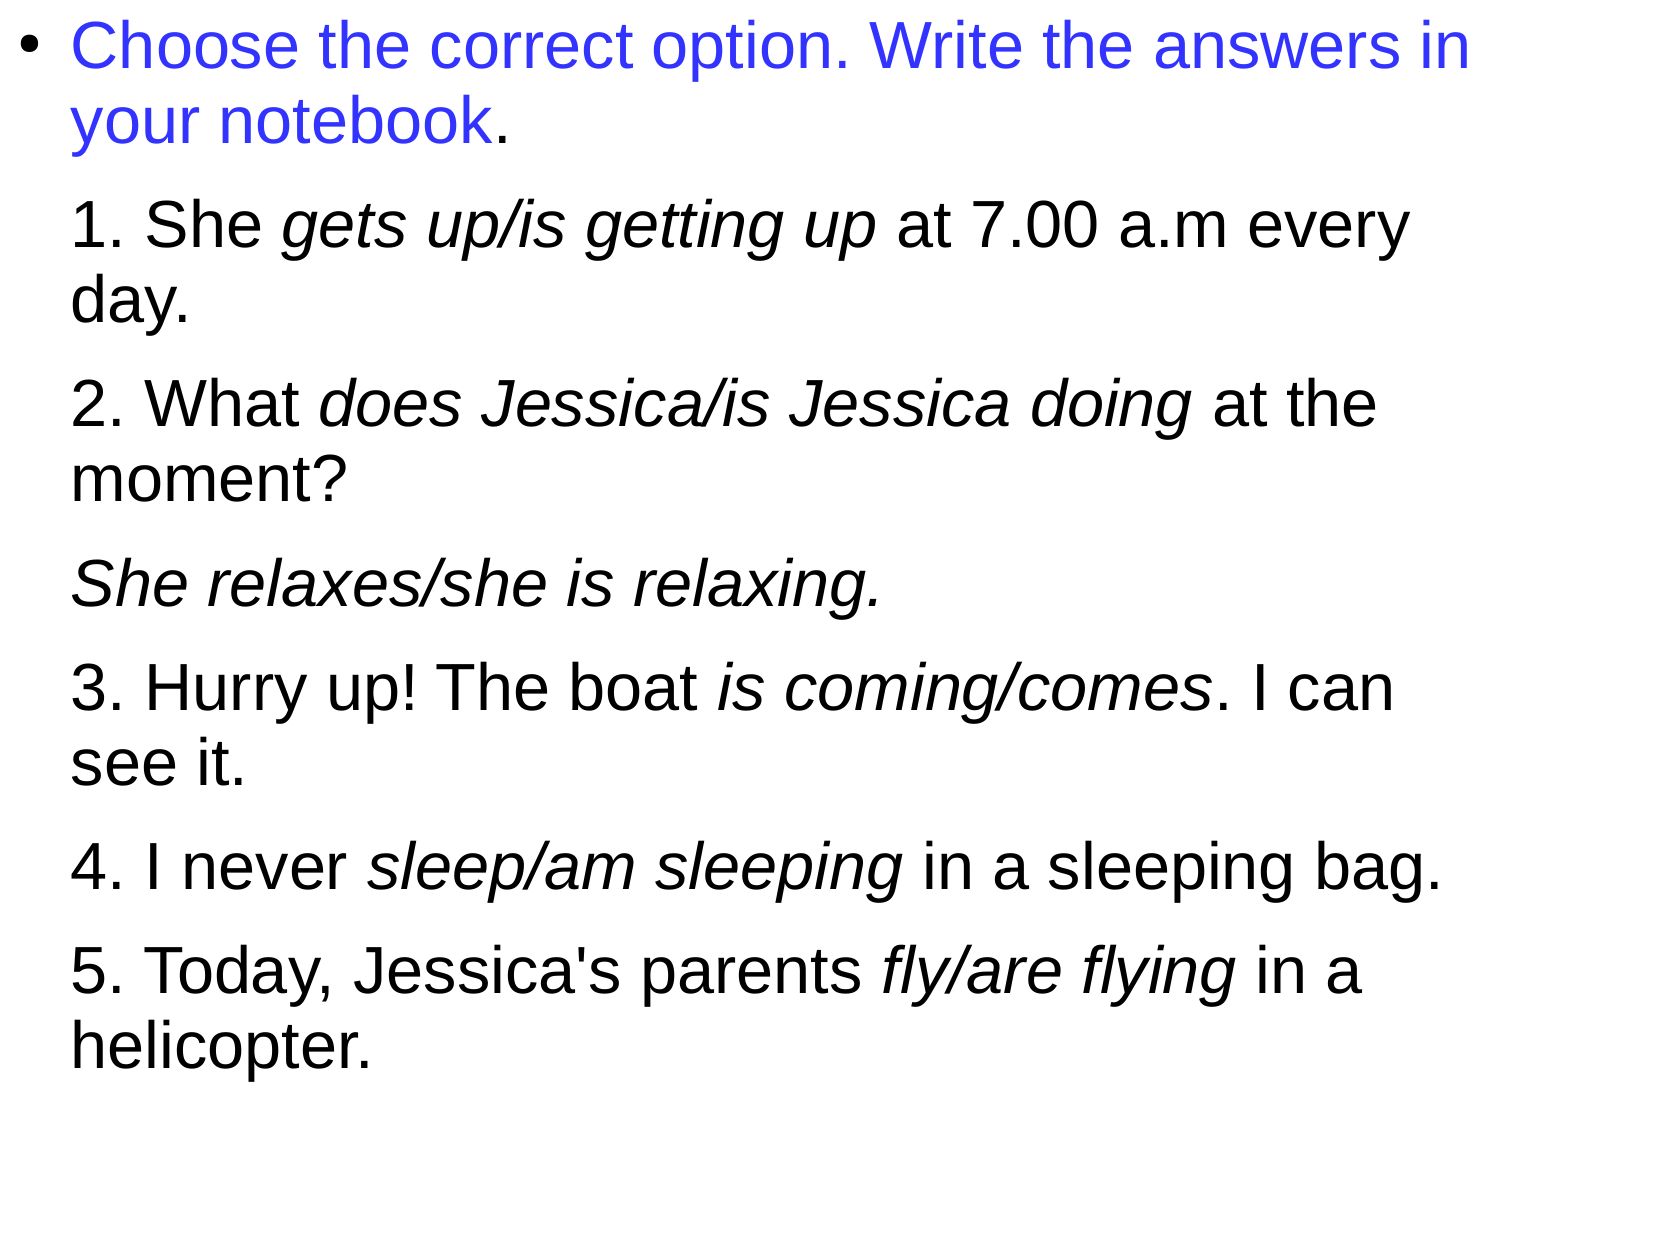

# Choose the correct option. Write the answers in your notebook.
1. She gets up/is getting up at 7.00 a.m every day.
2. What does Jessica/is Jessica doing at the moment?
She relaxes/she is relaxing.
3. Hurry up! The boat is coming/comes. I can see it.
4. I never sleep/am sleeping in a sleeping bag.
5. Today, Jessica's parents fly/are flying in a helicopter.